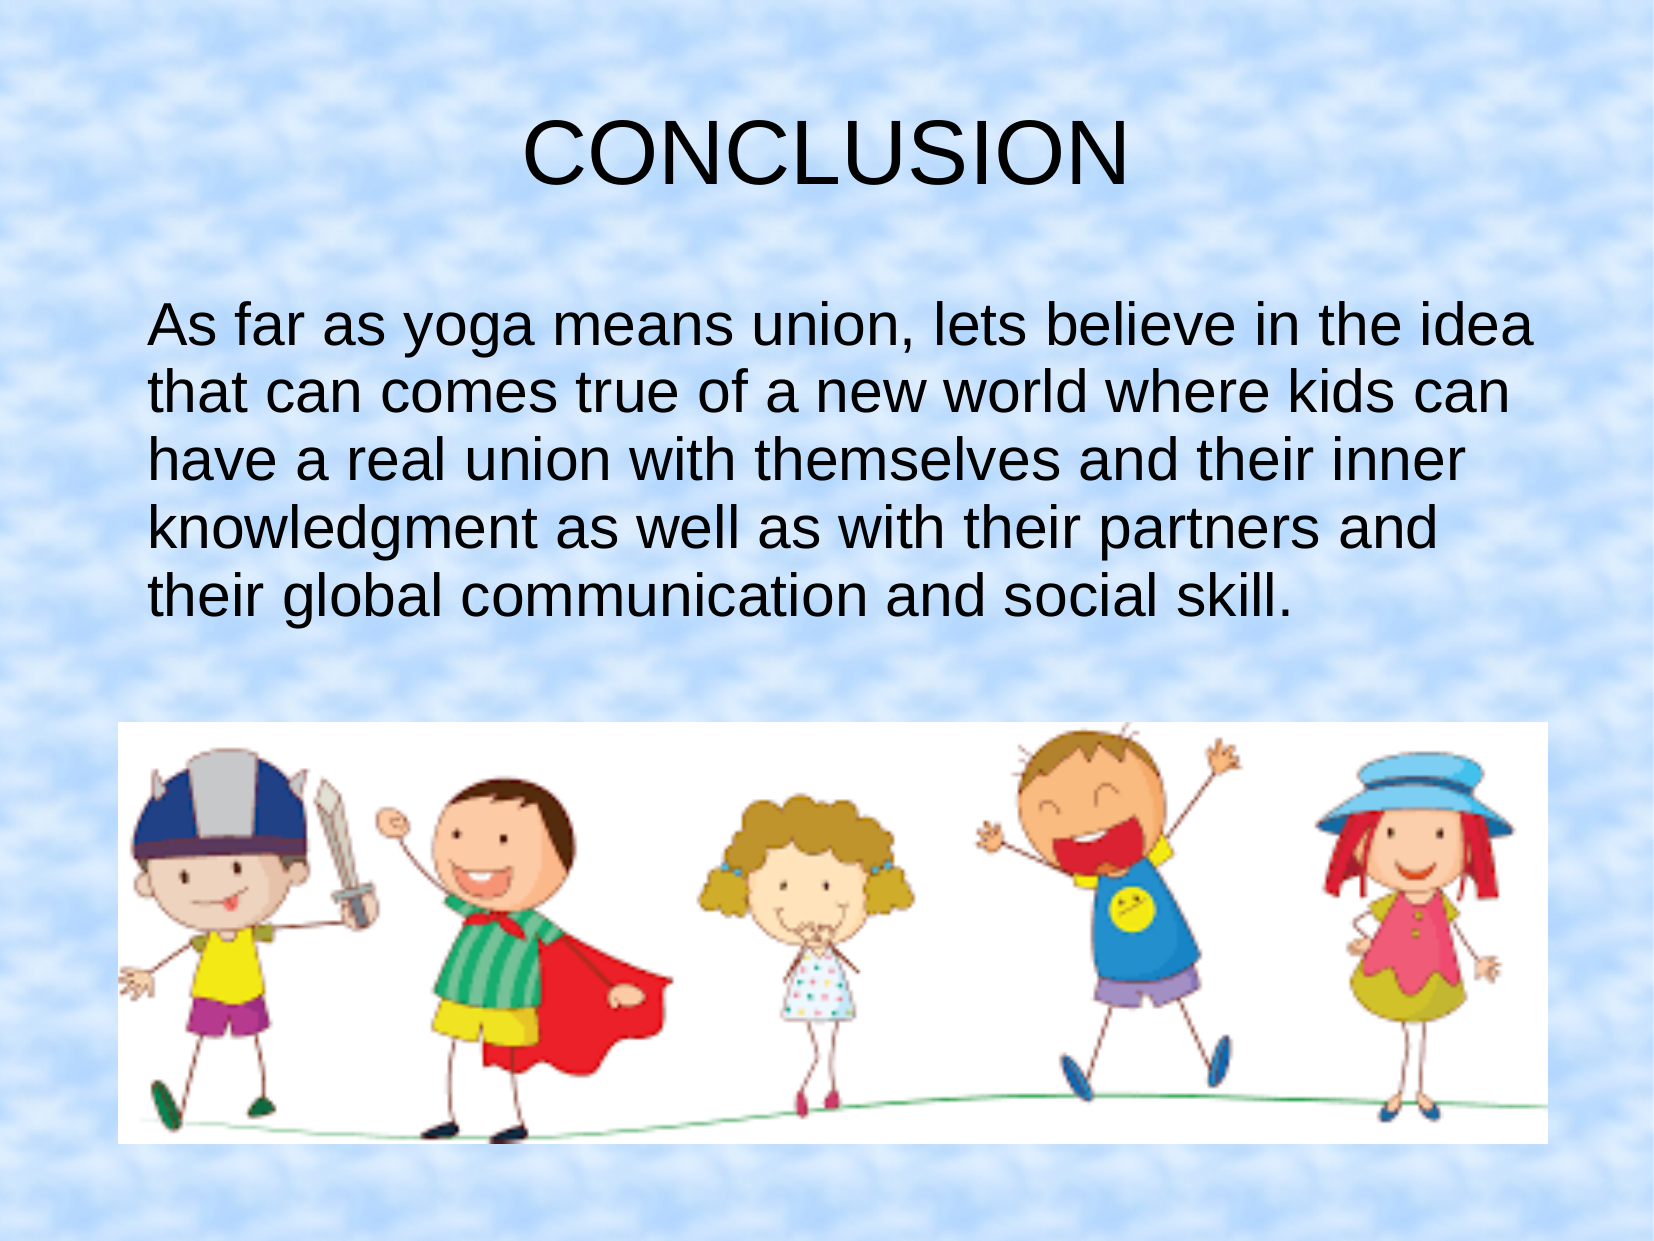

# CONCLUSION
As far as yoga means union, lets believe in the idea that can comes true of a new world where kids can have a real union with themselves and their inner knowledgment as well as with their partners and their global communication and social skill.